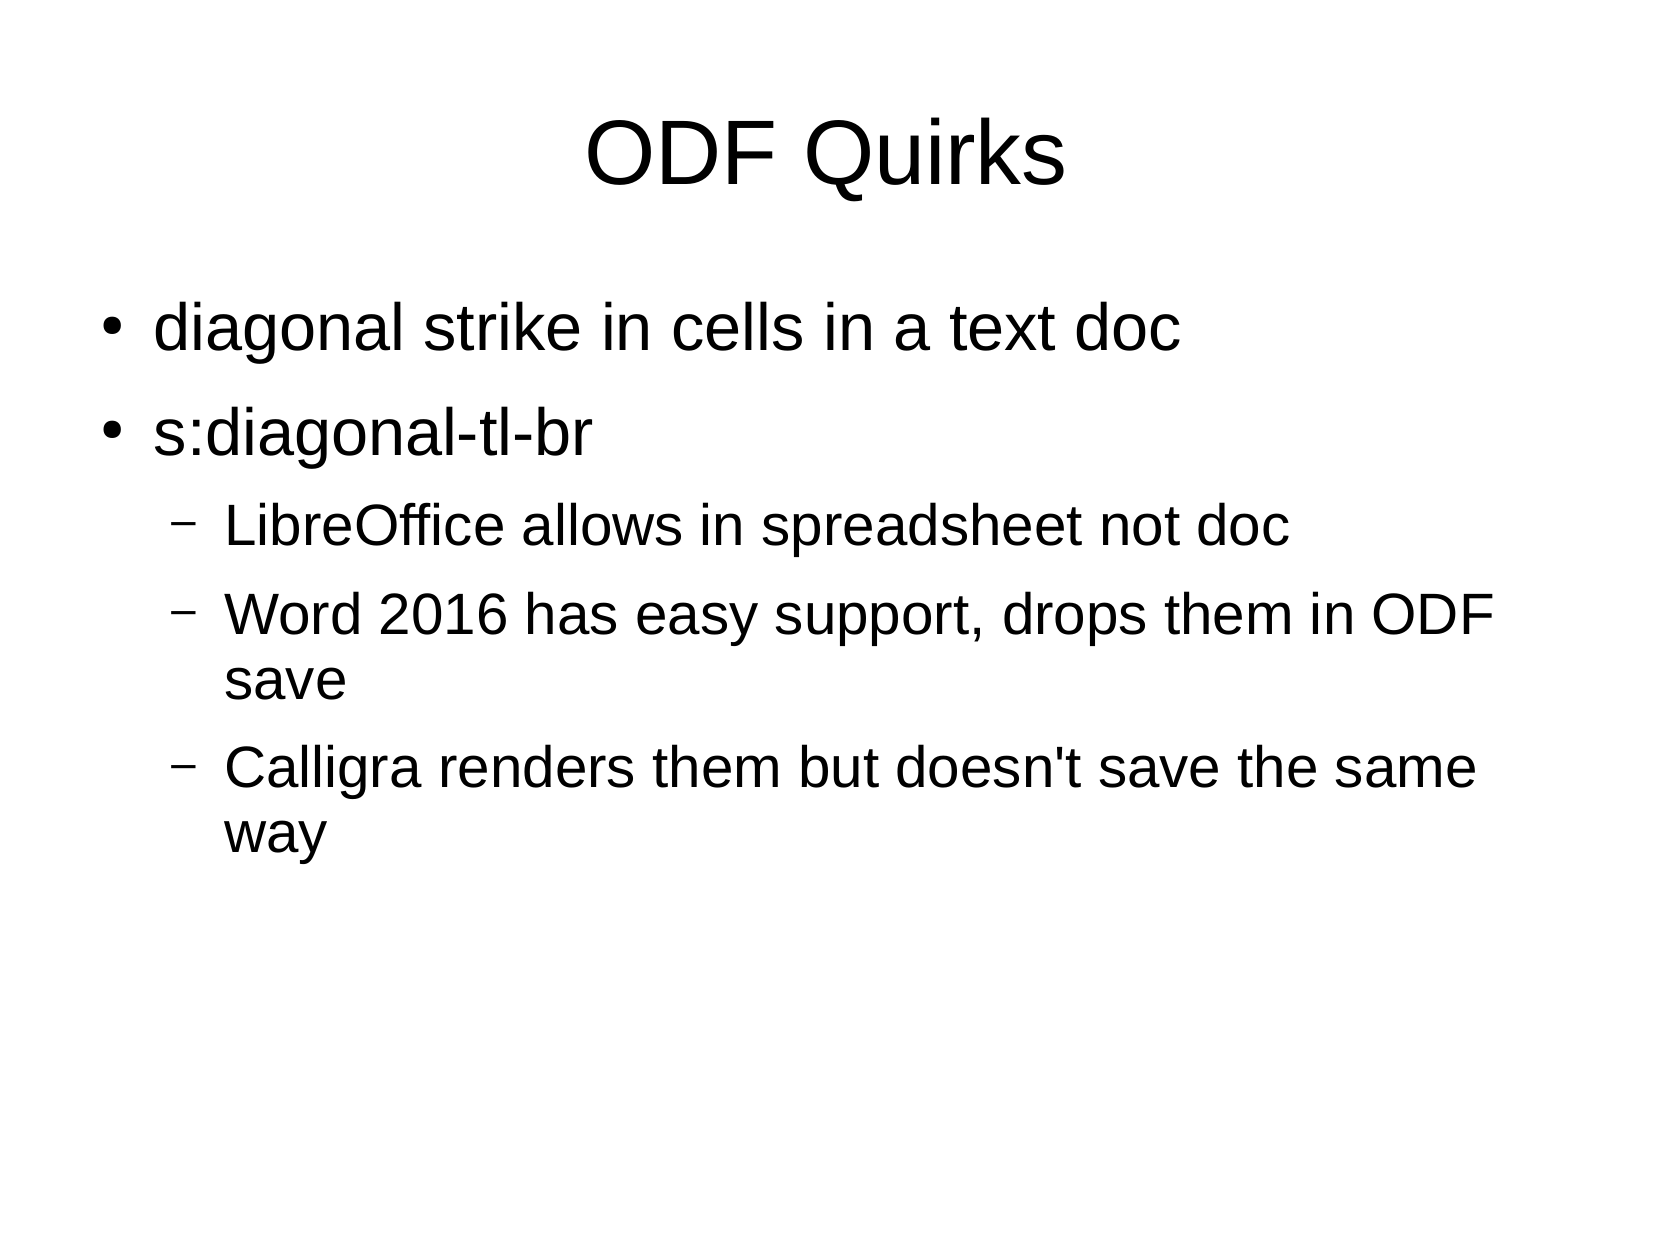

# ODF Quirks
diagonal strike in cells in a text doc
s:diagonal-tl-br
LibreOffice allows in spreadsheet not doc
Word 2016 has easy support, drops them in ODF save
Calligra renders them but doesn't save the same way